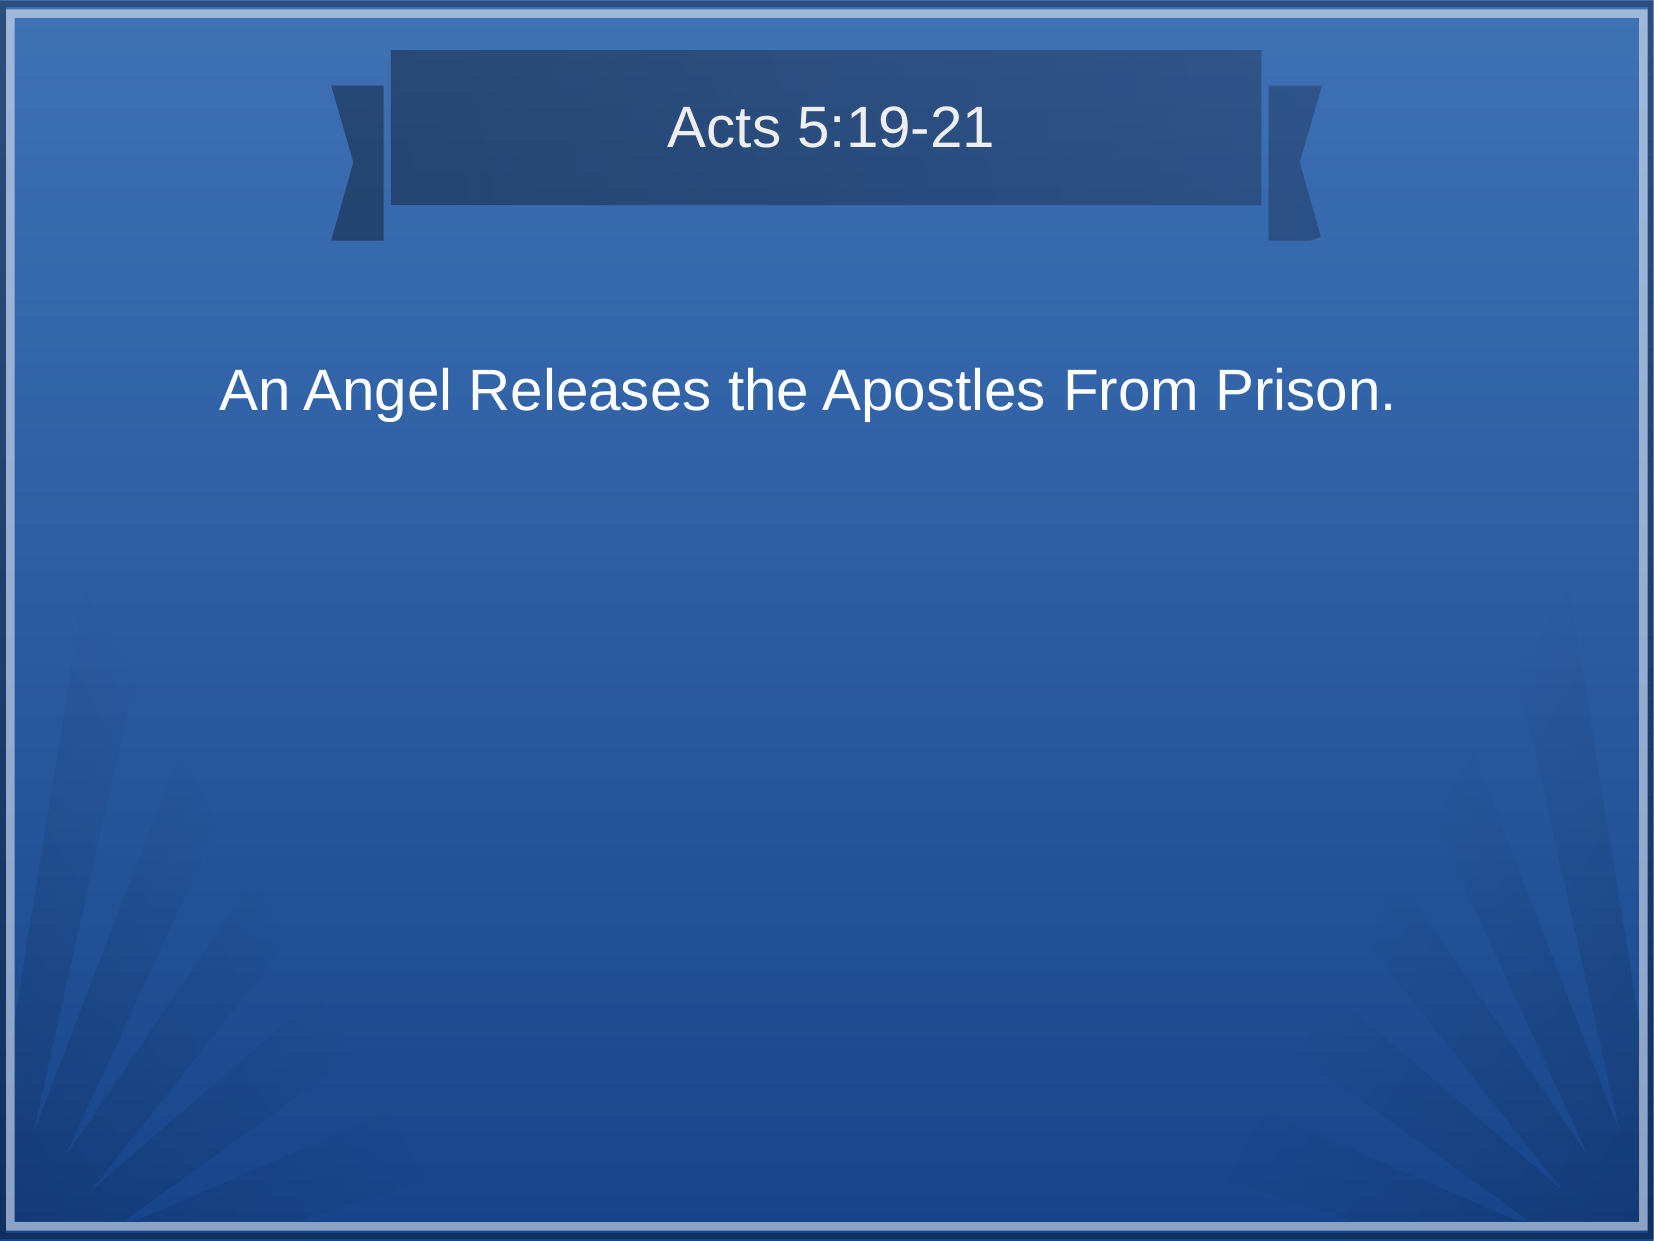

Acts 5:19-21
An Angel Releases the Apostles From Prison.